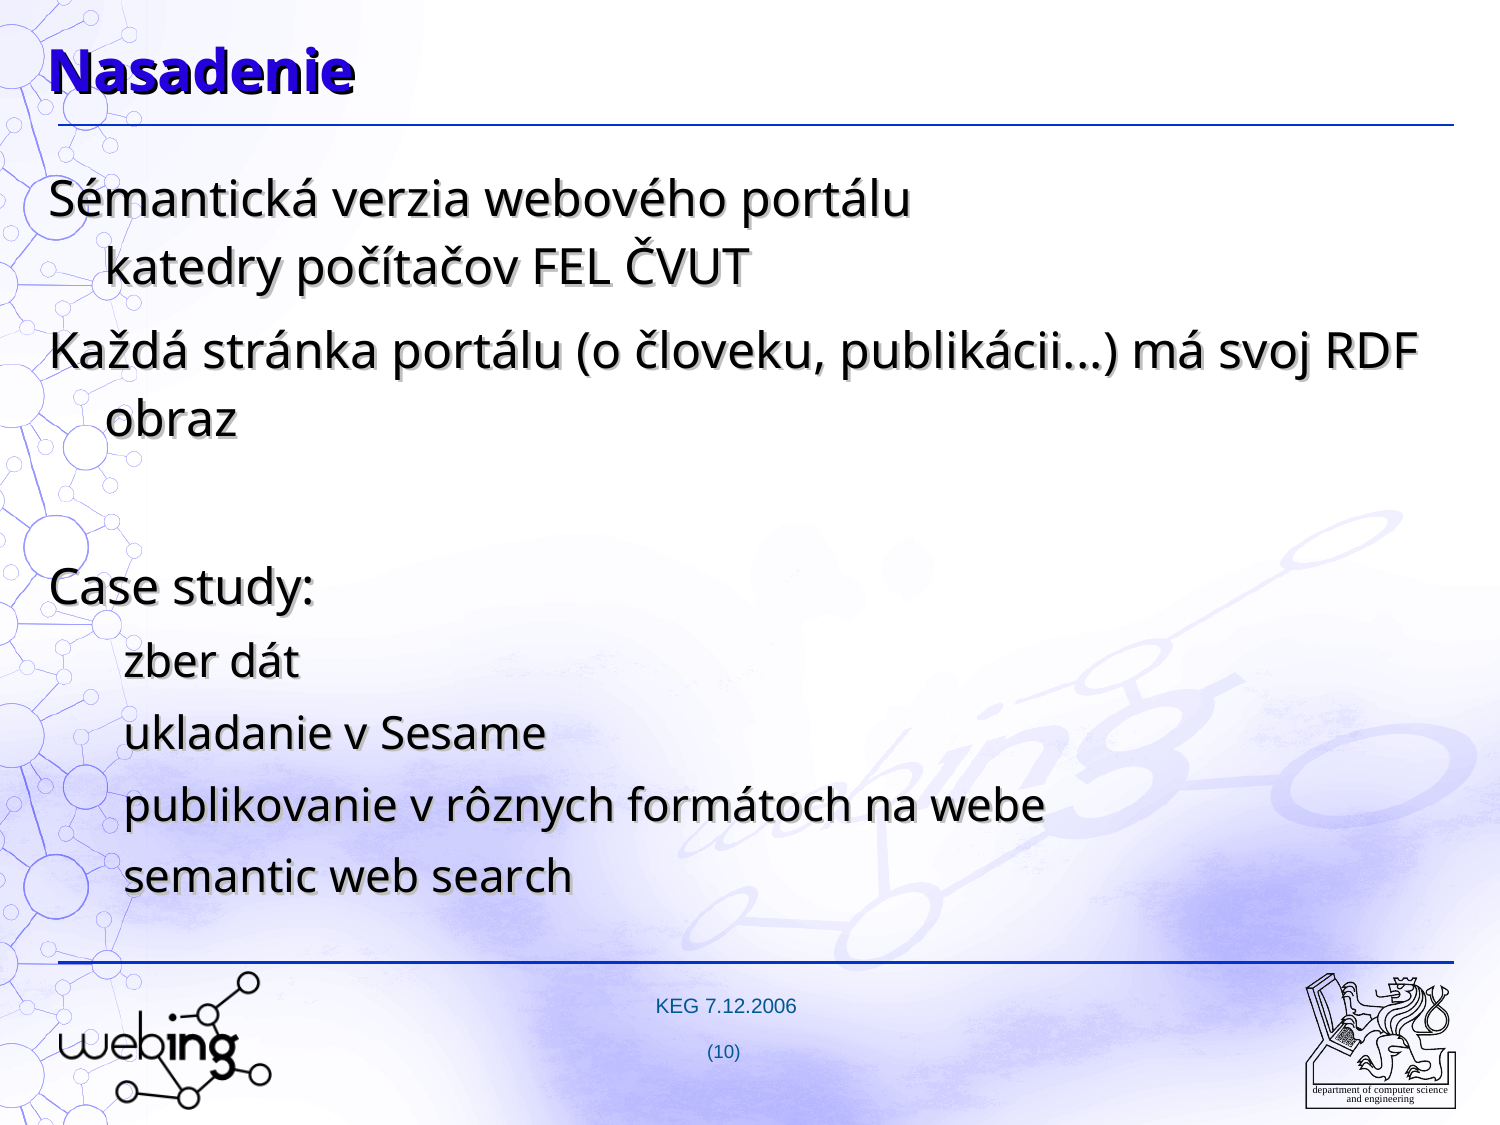

# Nasadenie
Sémantická verzia webového portálu
katedry počítačov FEL ČVUT
Každá stránka portálu (o človeku, publikácii...) má svoj RDF obraz
Case study:
zber dát
ukladanie v Sesame
publikovanie v rôznych formátoch na webe
semantic web search